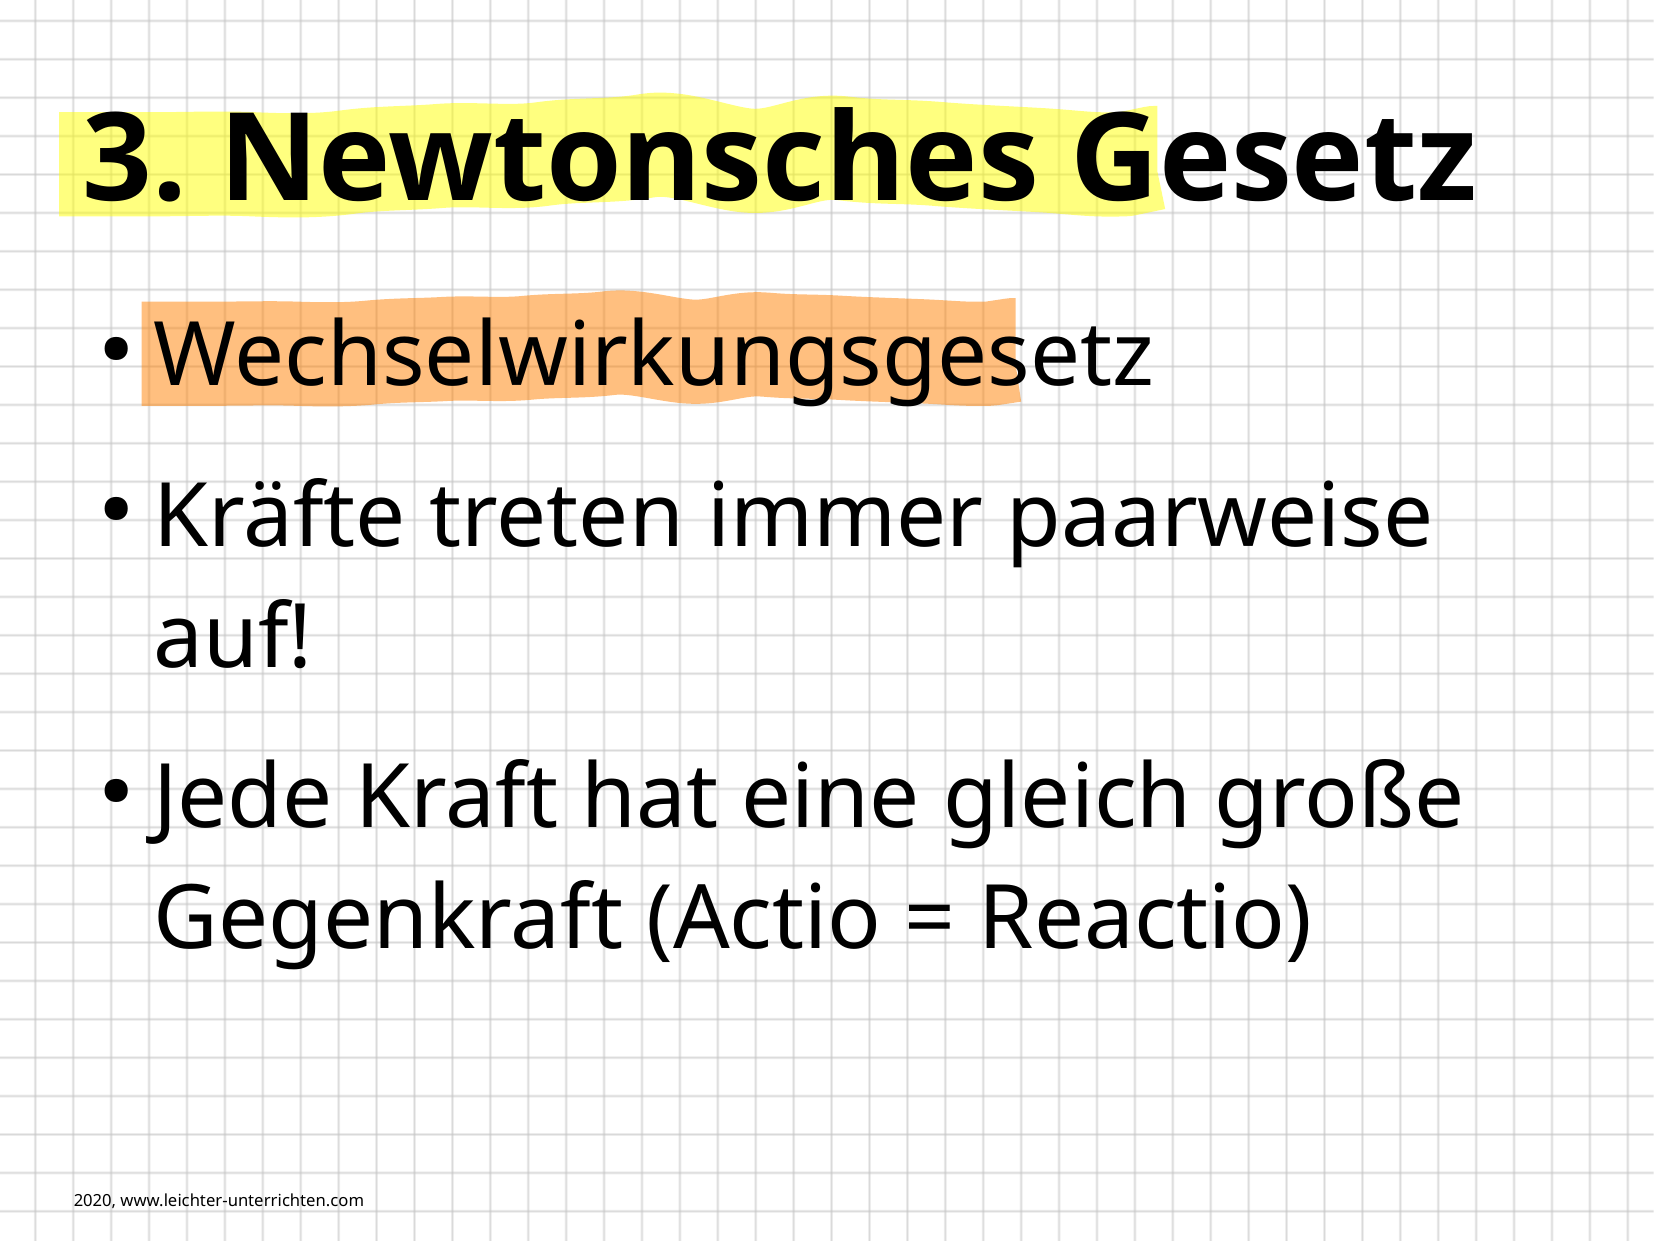

# 3. Newtonsches Gesetz
Wechselwirkungsgesetz
Kräfte treten immer paarweise auf!
Jede Kraft hat eine gleich große Gegenkraft (Actio = Reactio)